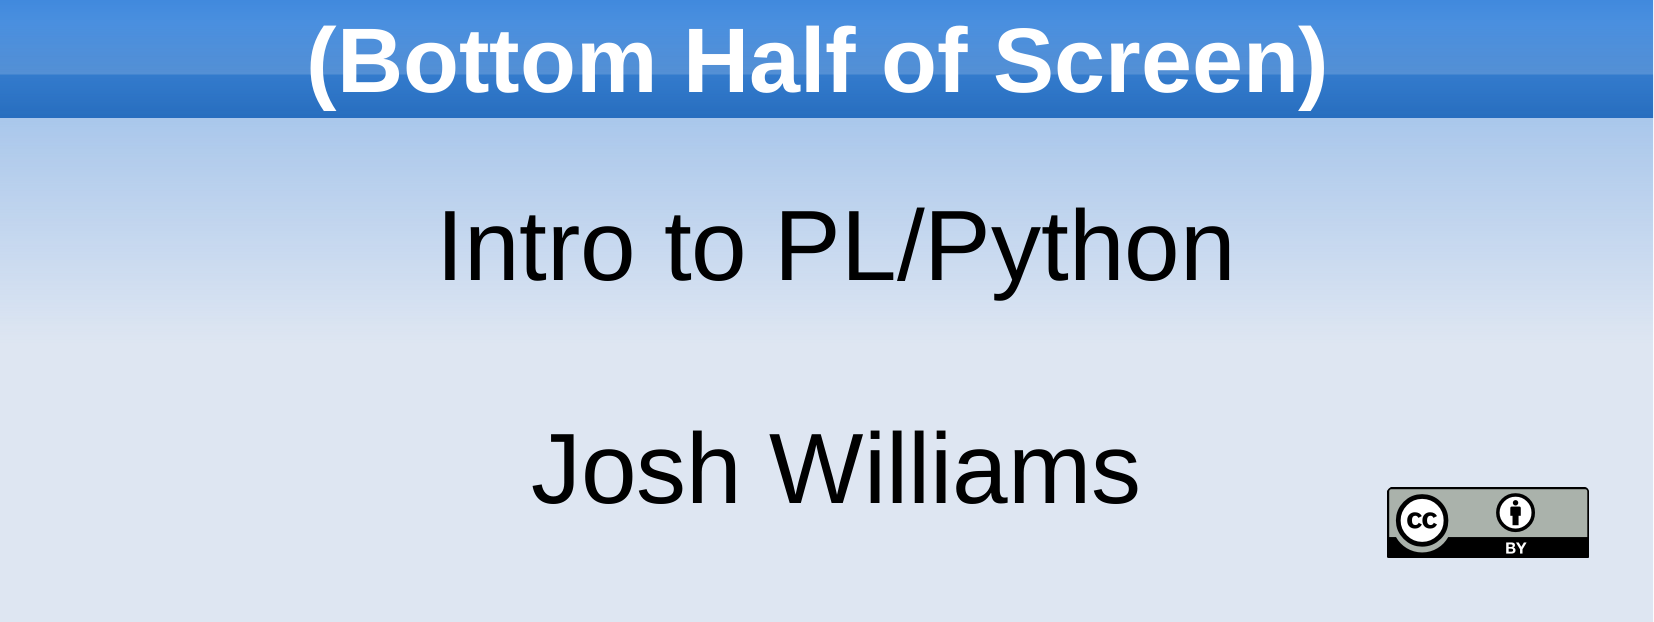

# (Bottom Half of Screen)
Intro to PL/Python
Josh Williams